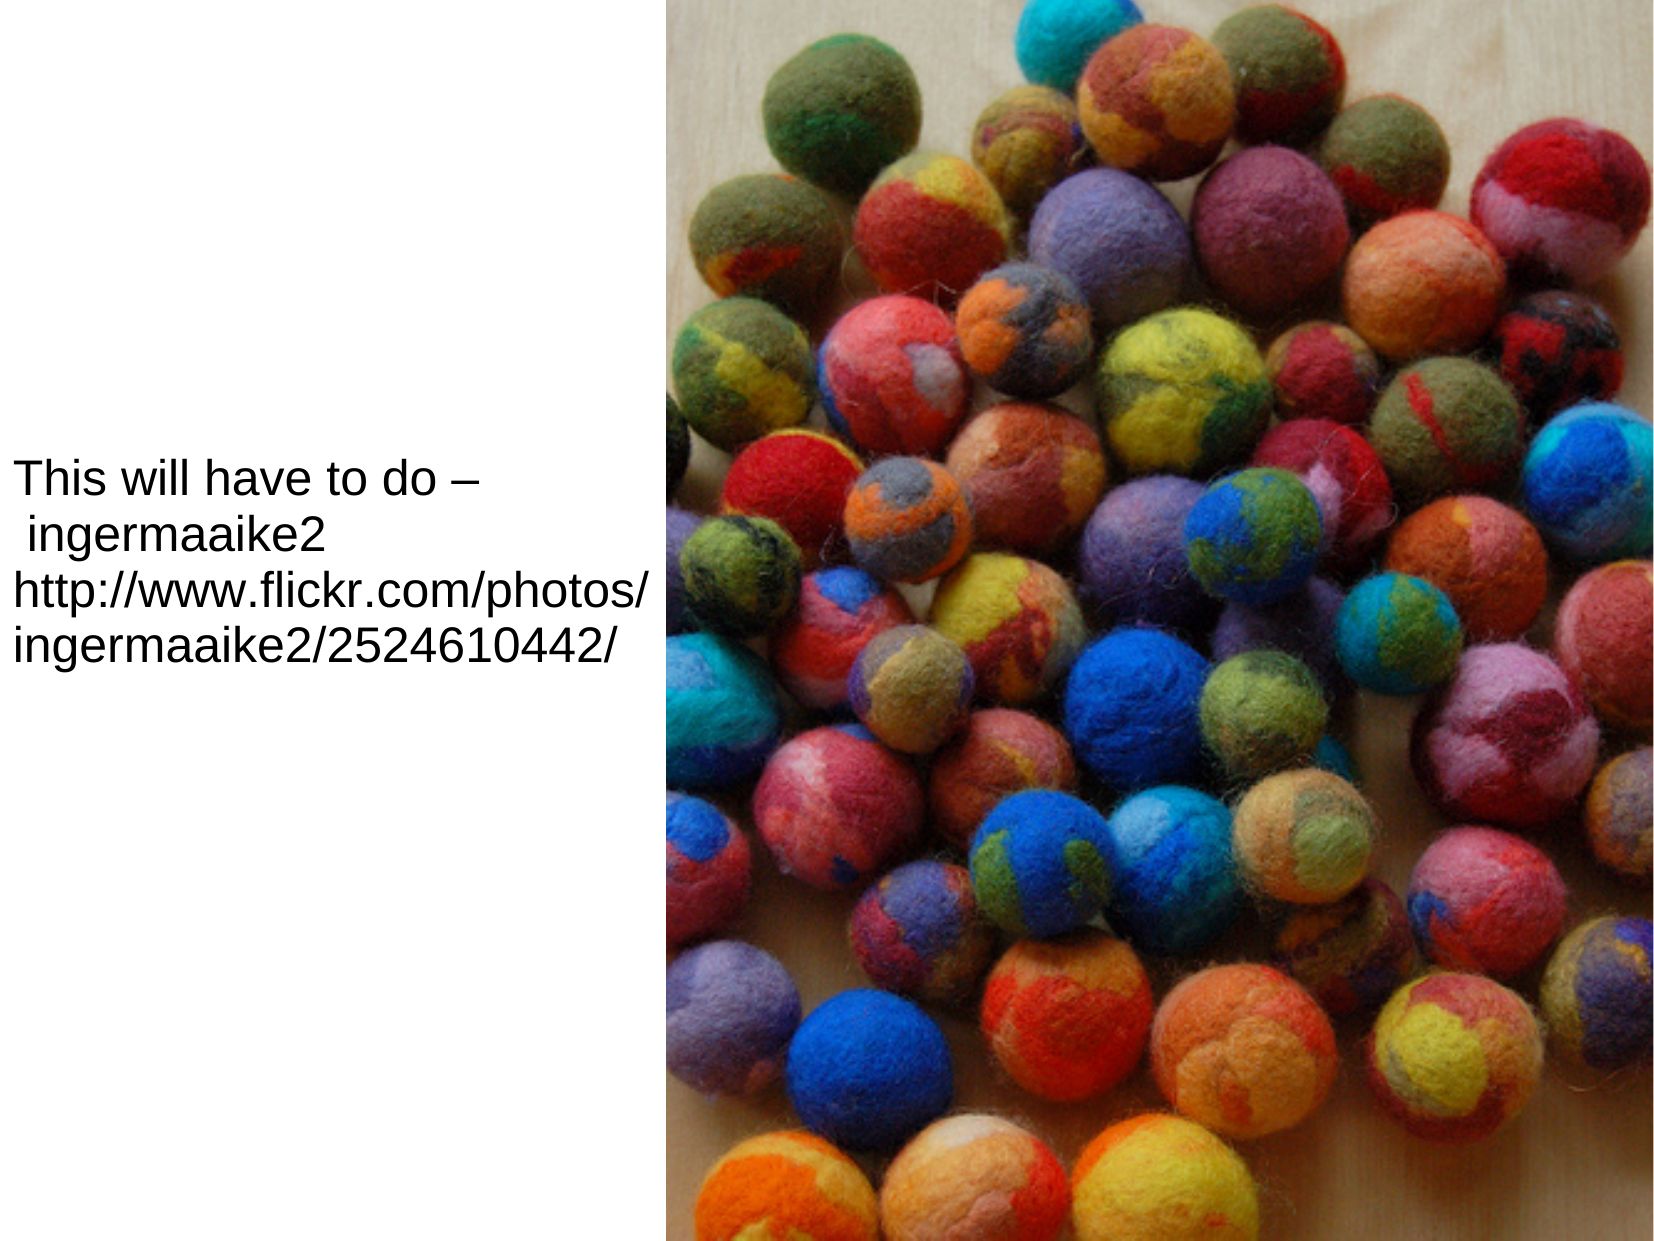

This will have to do –
 ingermaaike2
http://www.flickr.com/photos/
ingermaaike2/2524610442/